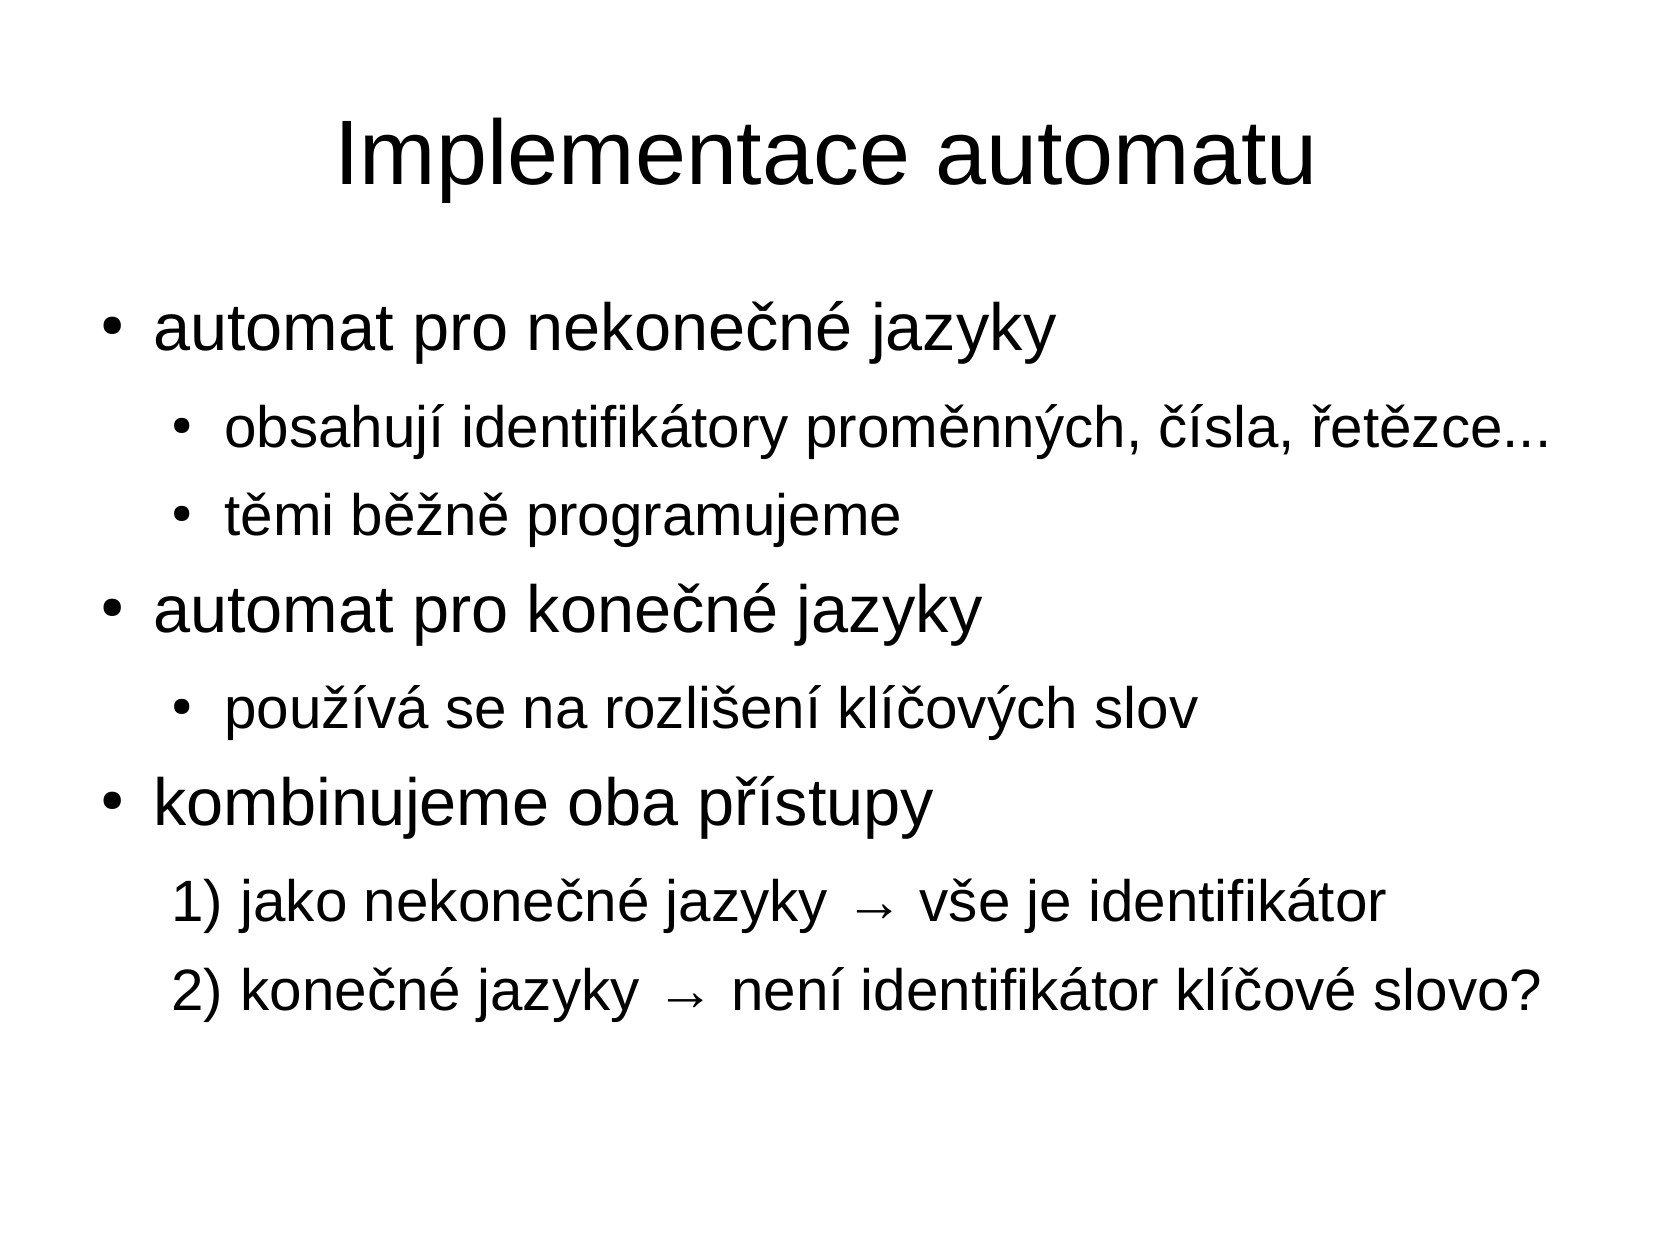

# Implementace automatu
automat pro nekonečné jazyky
obsahují identifikátory proměnných, čísla, řetězce...
těmi běžně programujeme
automat pro konečné jazyky
používá se na rozlišení klíčových slov
kombinujeme oba přístupy
 jako nekonečné jazyky → vše je identifikátor
 konečné jazyky → není identifikátor klíčové slovo?